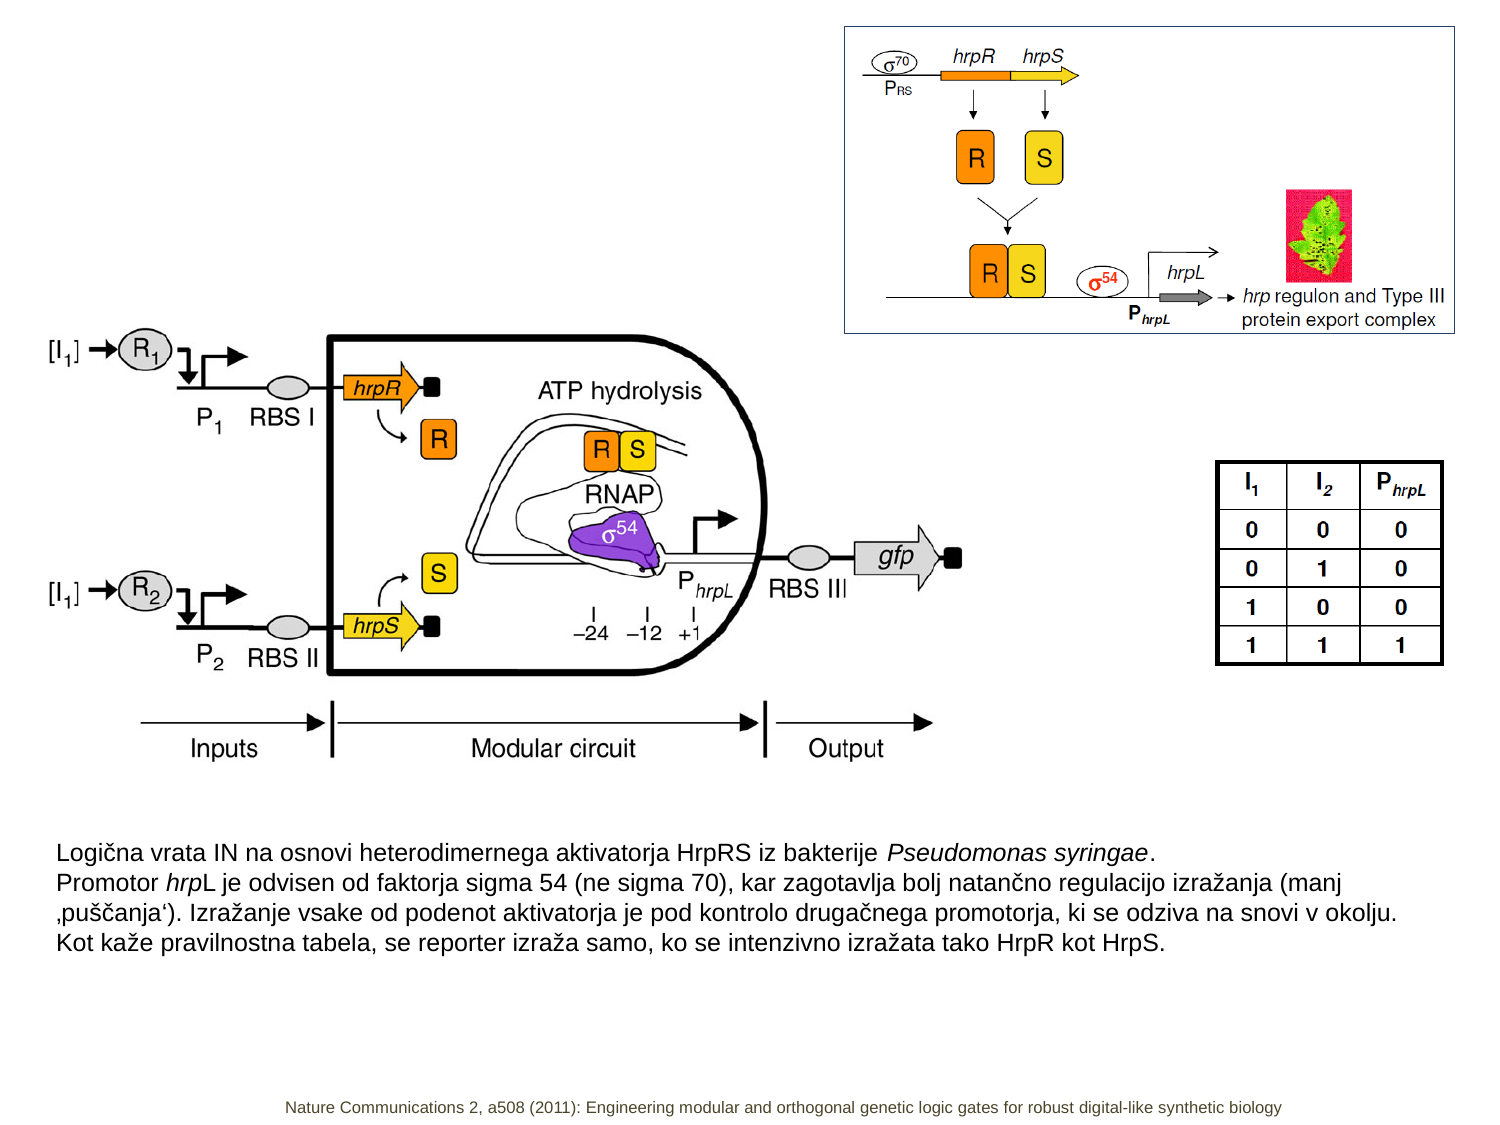

Logična vrata IN na osnovi heterodimernega aktivatorja HrpRS iz bakterije Pseudomonas syringae.
Promotor hrpL je odvisen od faktorja sigma 54 (ne sigma 70), kar zagotavlja bolj natančno regulacijo izražanja (manj ‚puščanja‘). Izražanje vsake od podenot aktivatorja je pod kontrolo drugačnega promotorja, ki se odziva na snovi v okolju.
Kot kaže pravilnostna tabela, se reporter izraža samo, ko se intenzivno izražata tako HrpR kot HrpS.
 Nature Communications 2, a508 (2011): Engineering modular and orthogonal genetic logic gates for robust digital-like synthetic biology